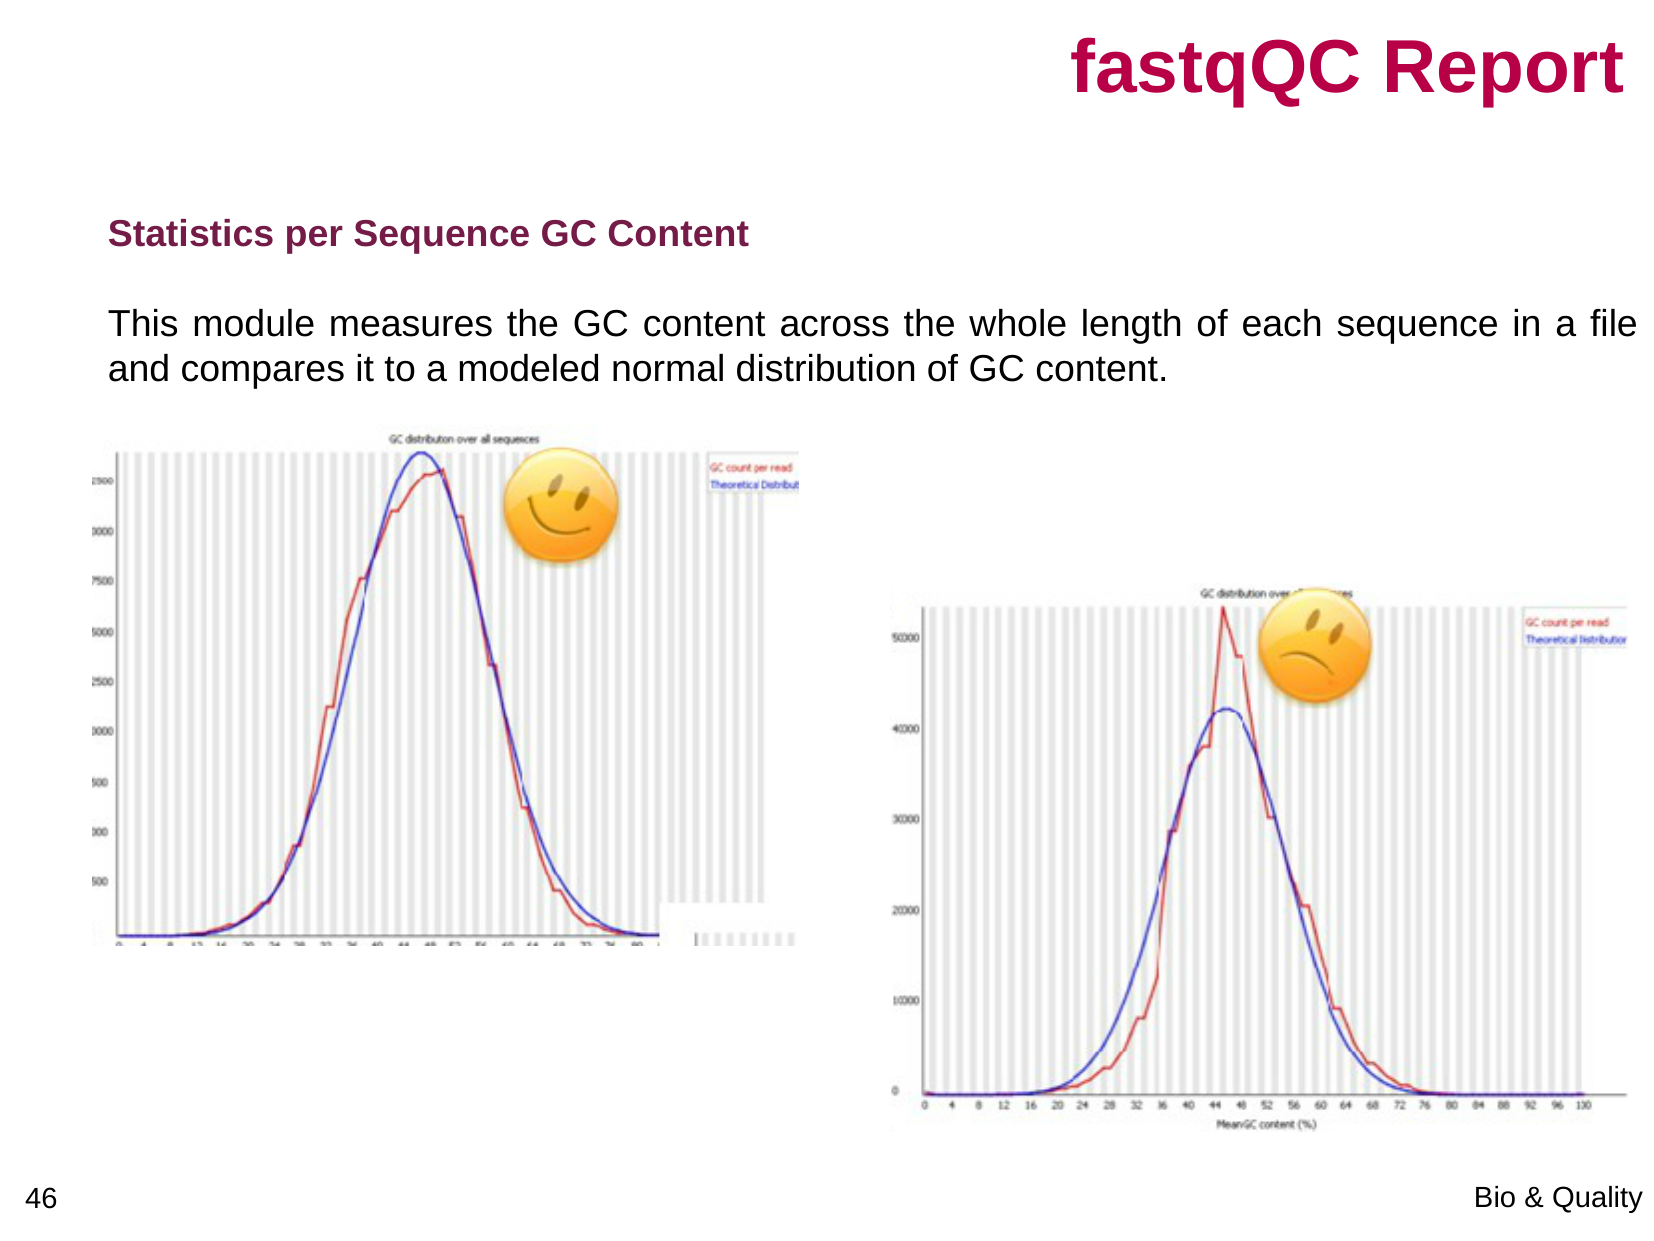

fastqQC Report
Statistics per Sequence GC Content
This module measures the GC content across the whole length of each sequence in a file and compares it to a modeled normal distribution of GC content.